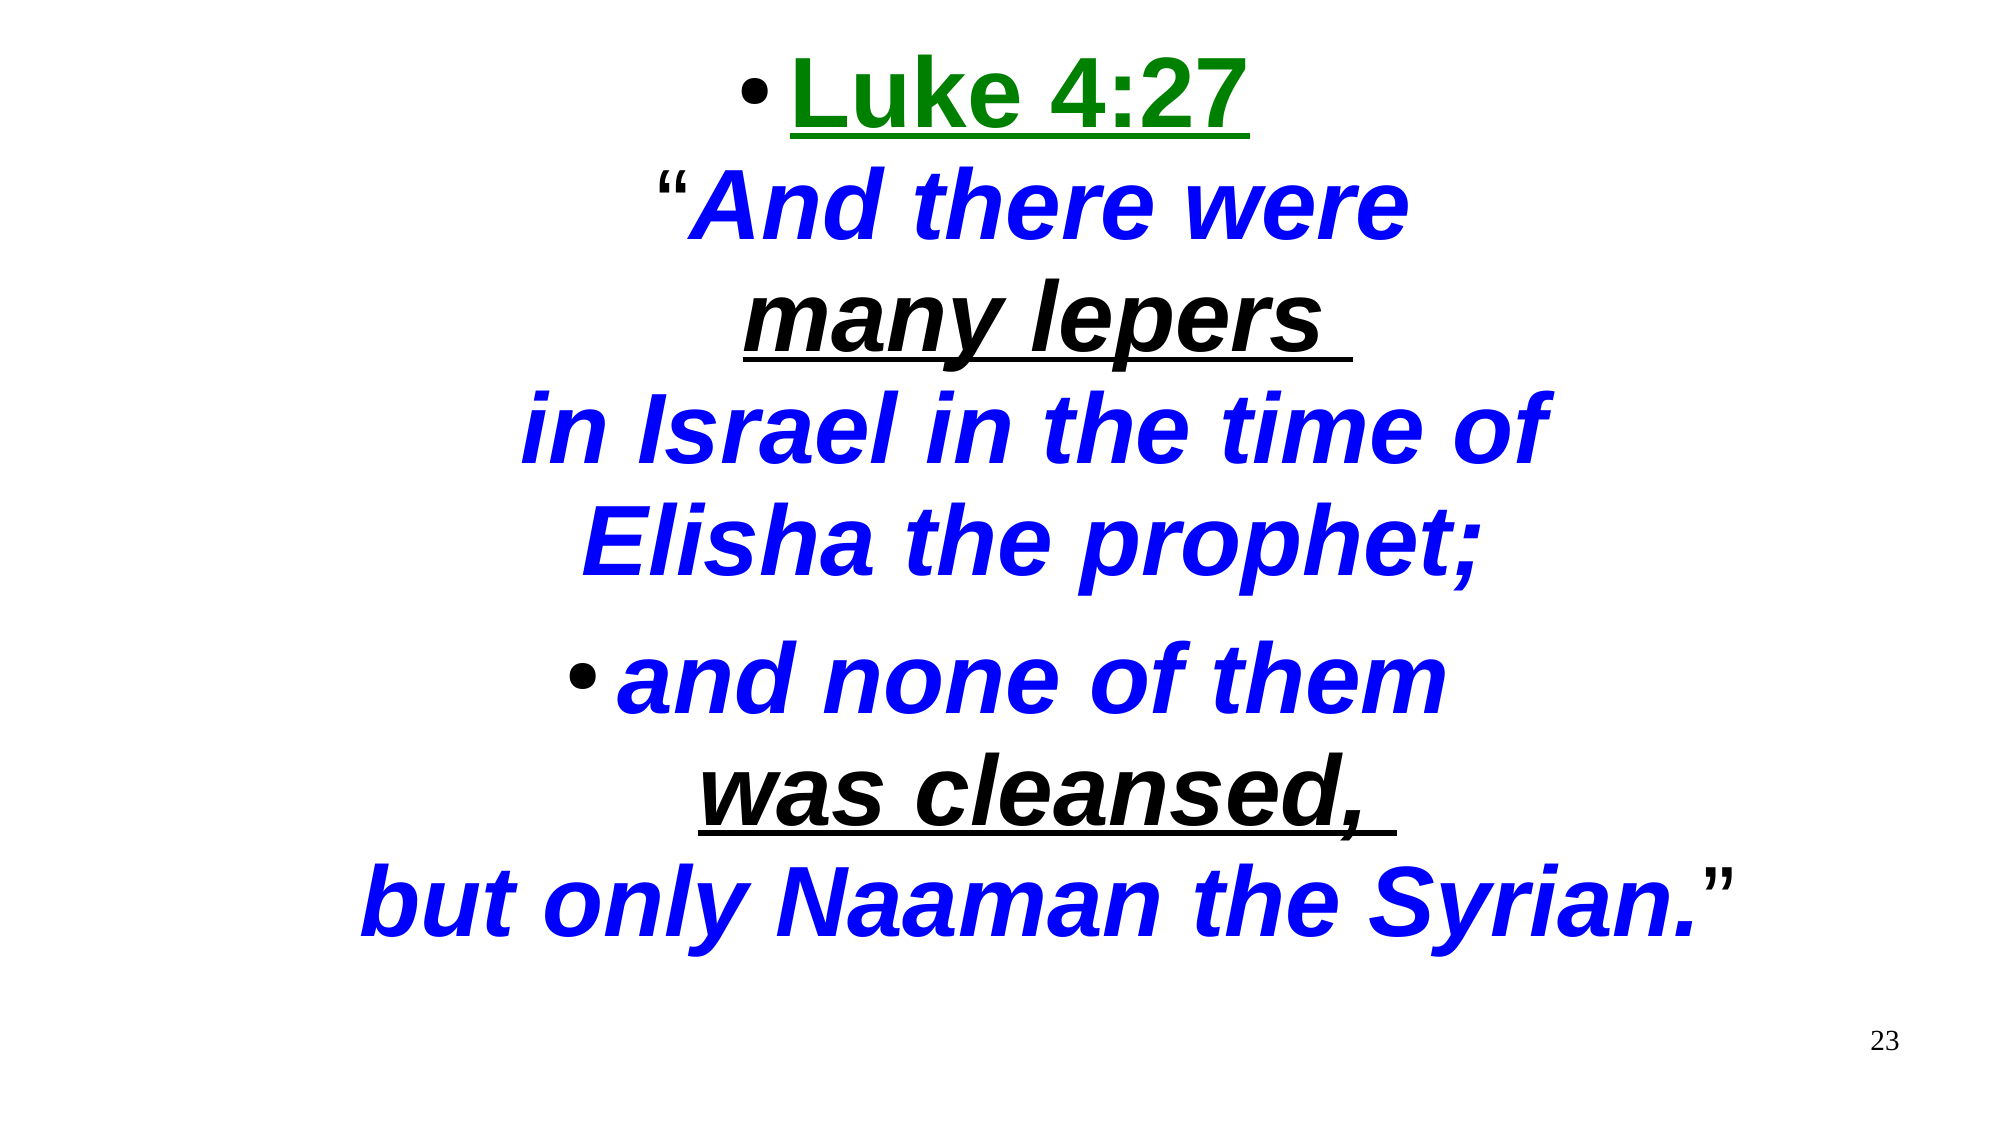

# Luke 4:27   “And there were many lepers in Israel in the time of Elisha the prophet;
and none of them
was cleansed,
but only Naaman the Syrian.”
23